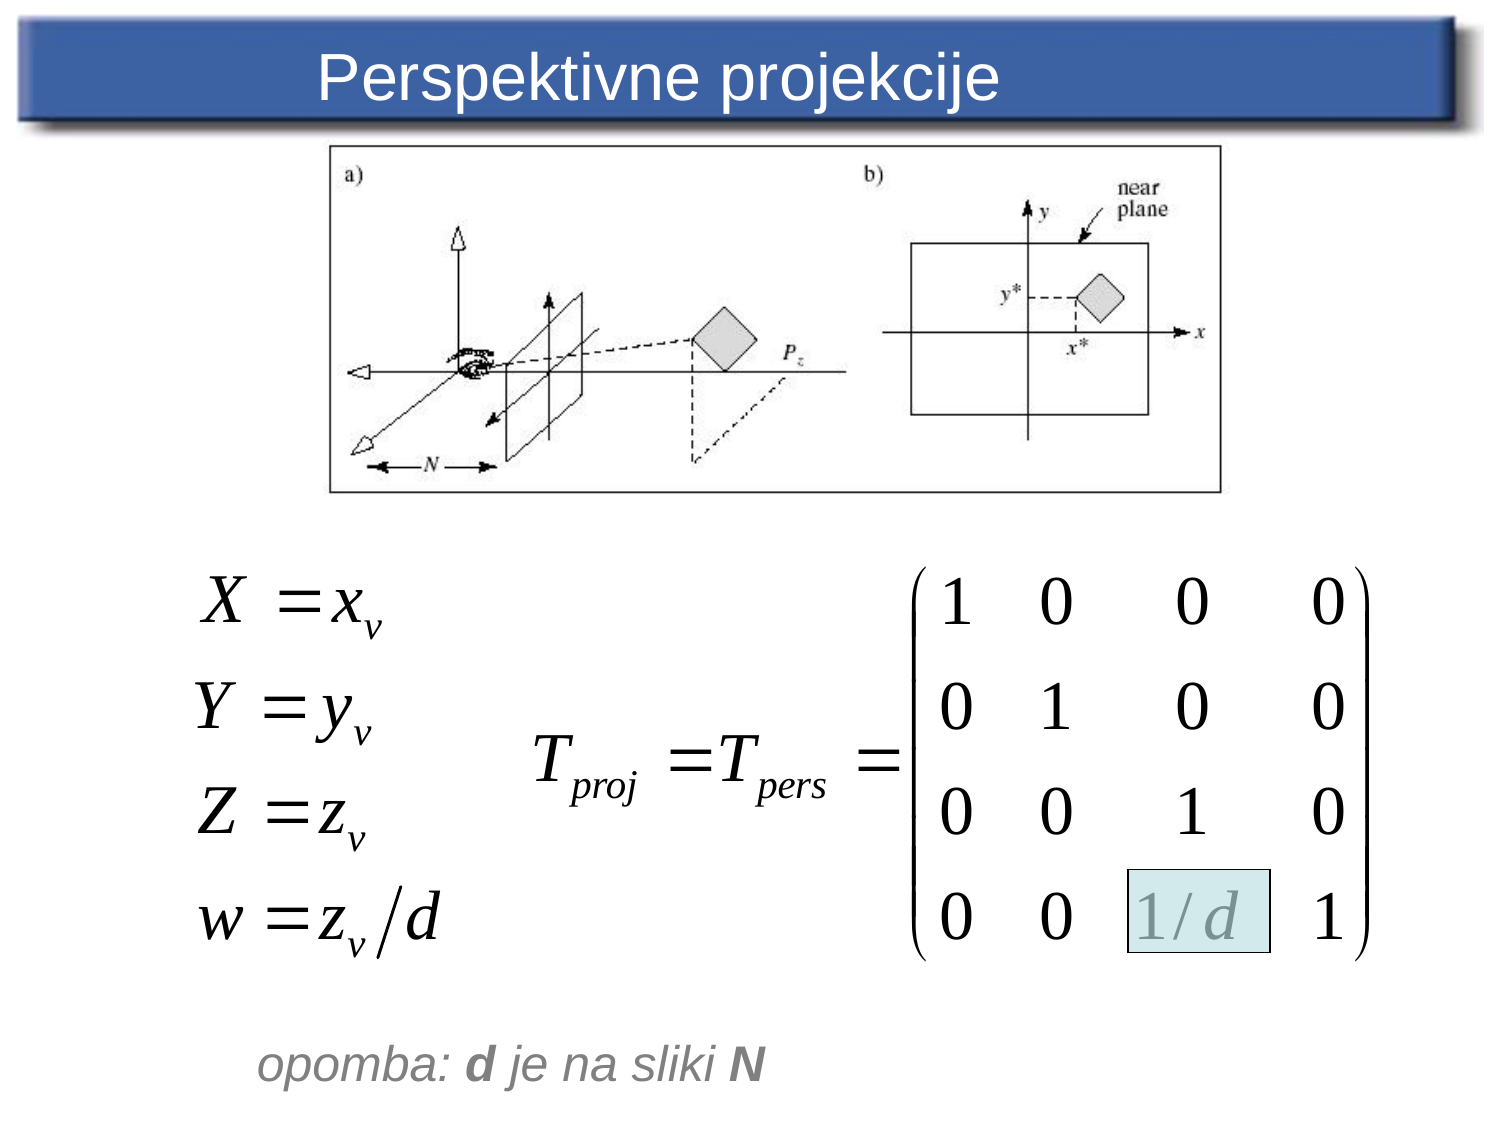

Perspektivne projekcije
opomba: d je na sliki N